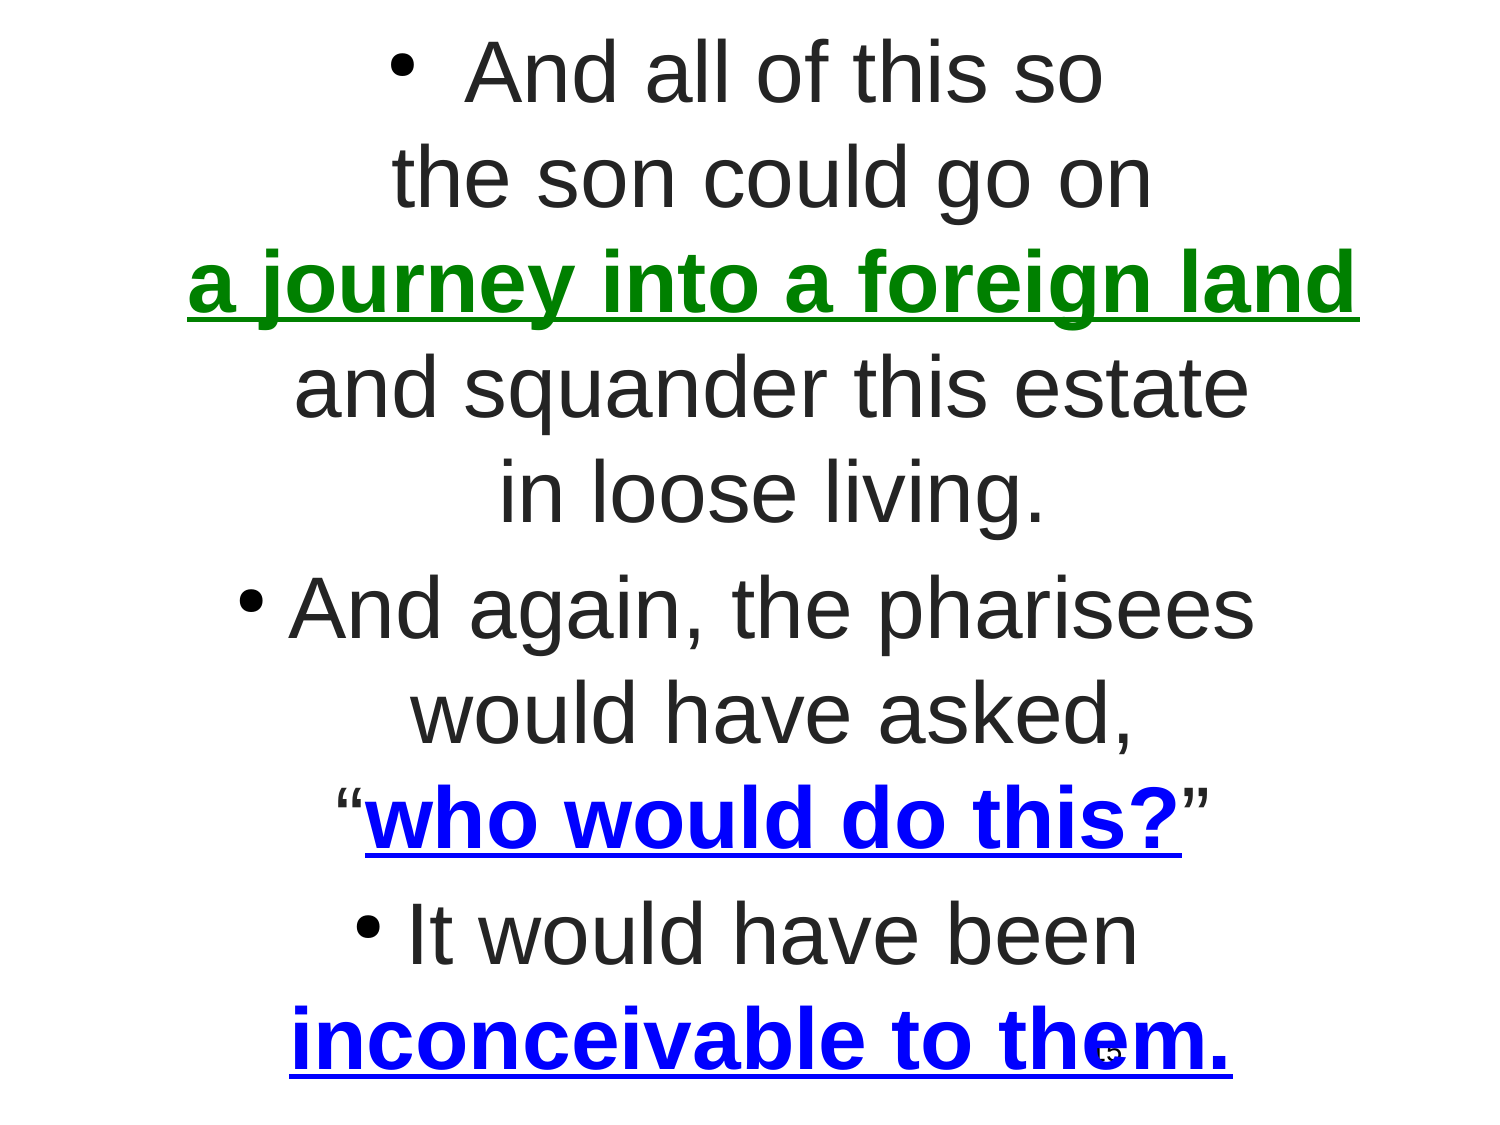

# And all of this so the son could go on a journey into a foreign land and squander this estate in loose living.
And again, the pharisees
would have asked,
“who would do this?”
It would have been
inconceivable to them.
15